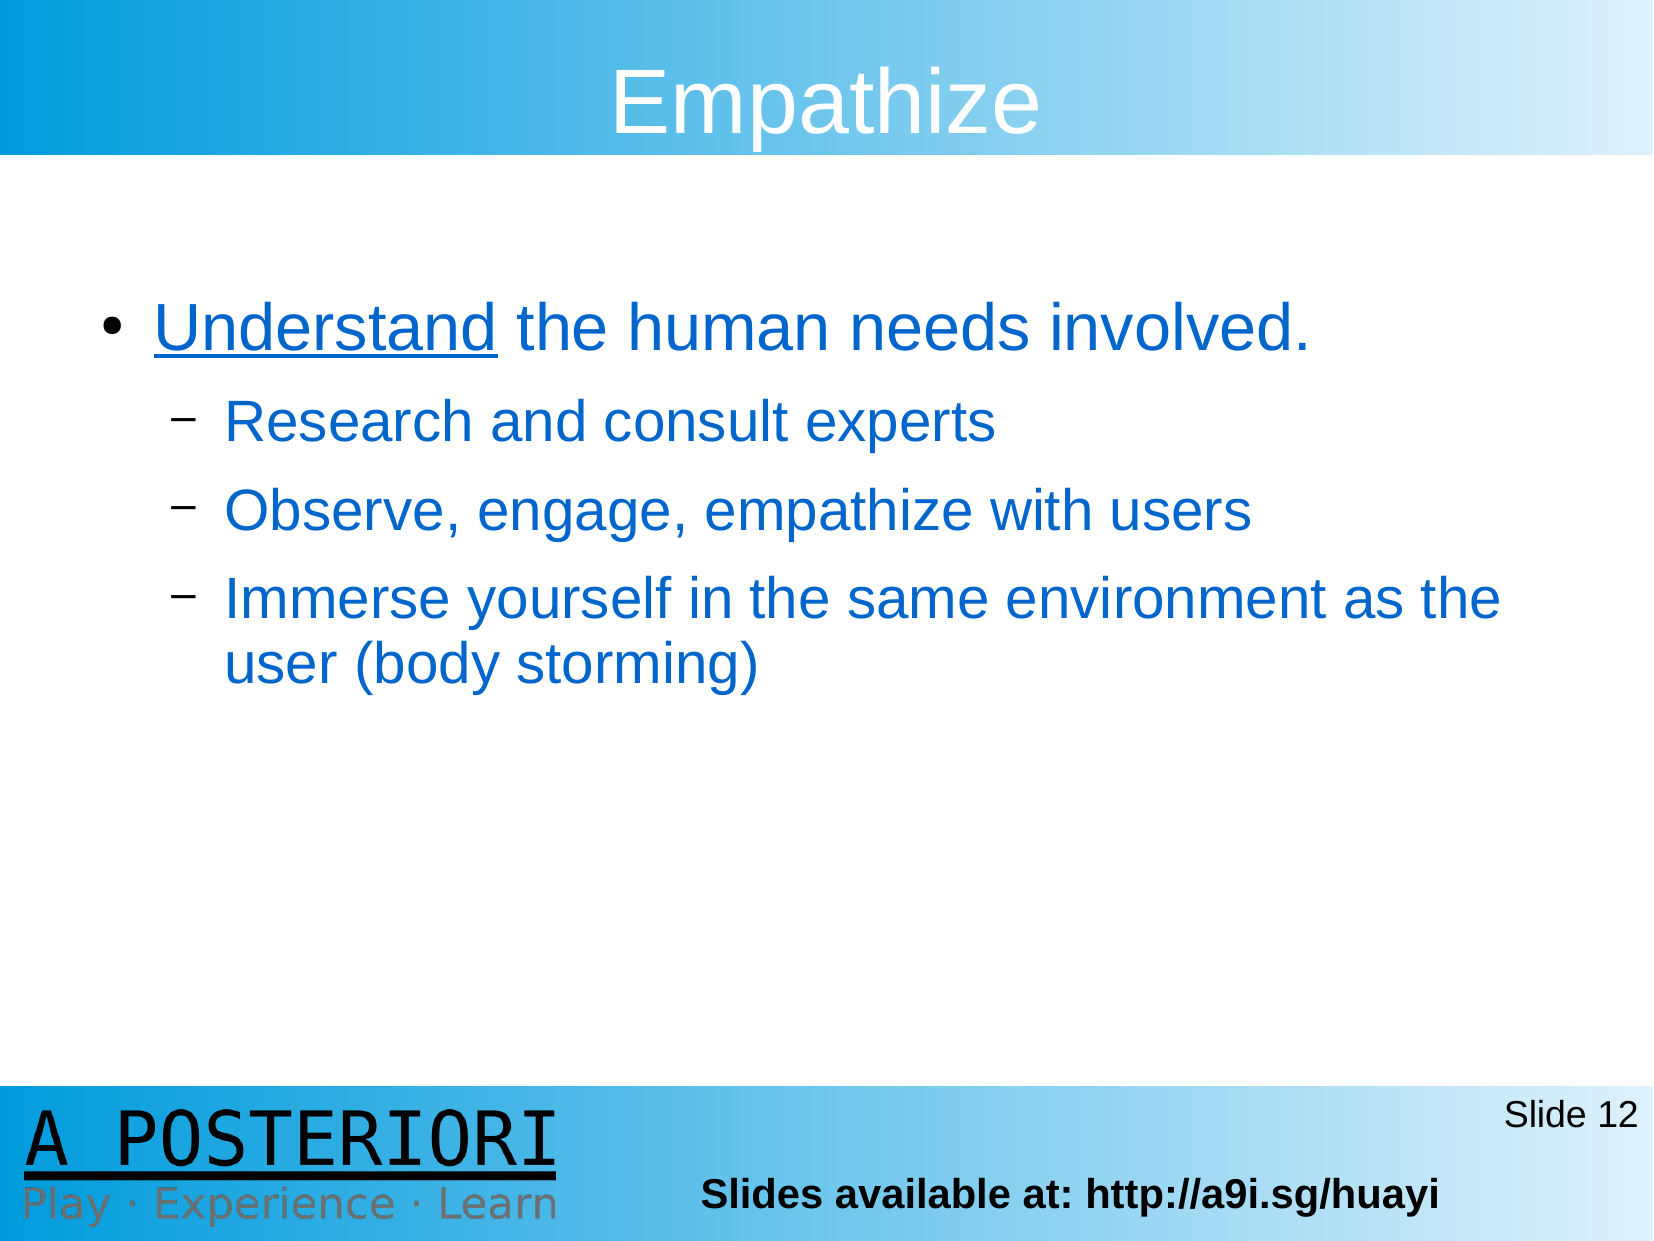

# Empathize
Understand the human needs involved.
Research and consult experts
Observe, engage, empathize with users
Immerse yourself in the same environment as the user (body storming)